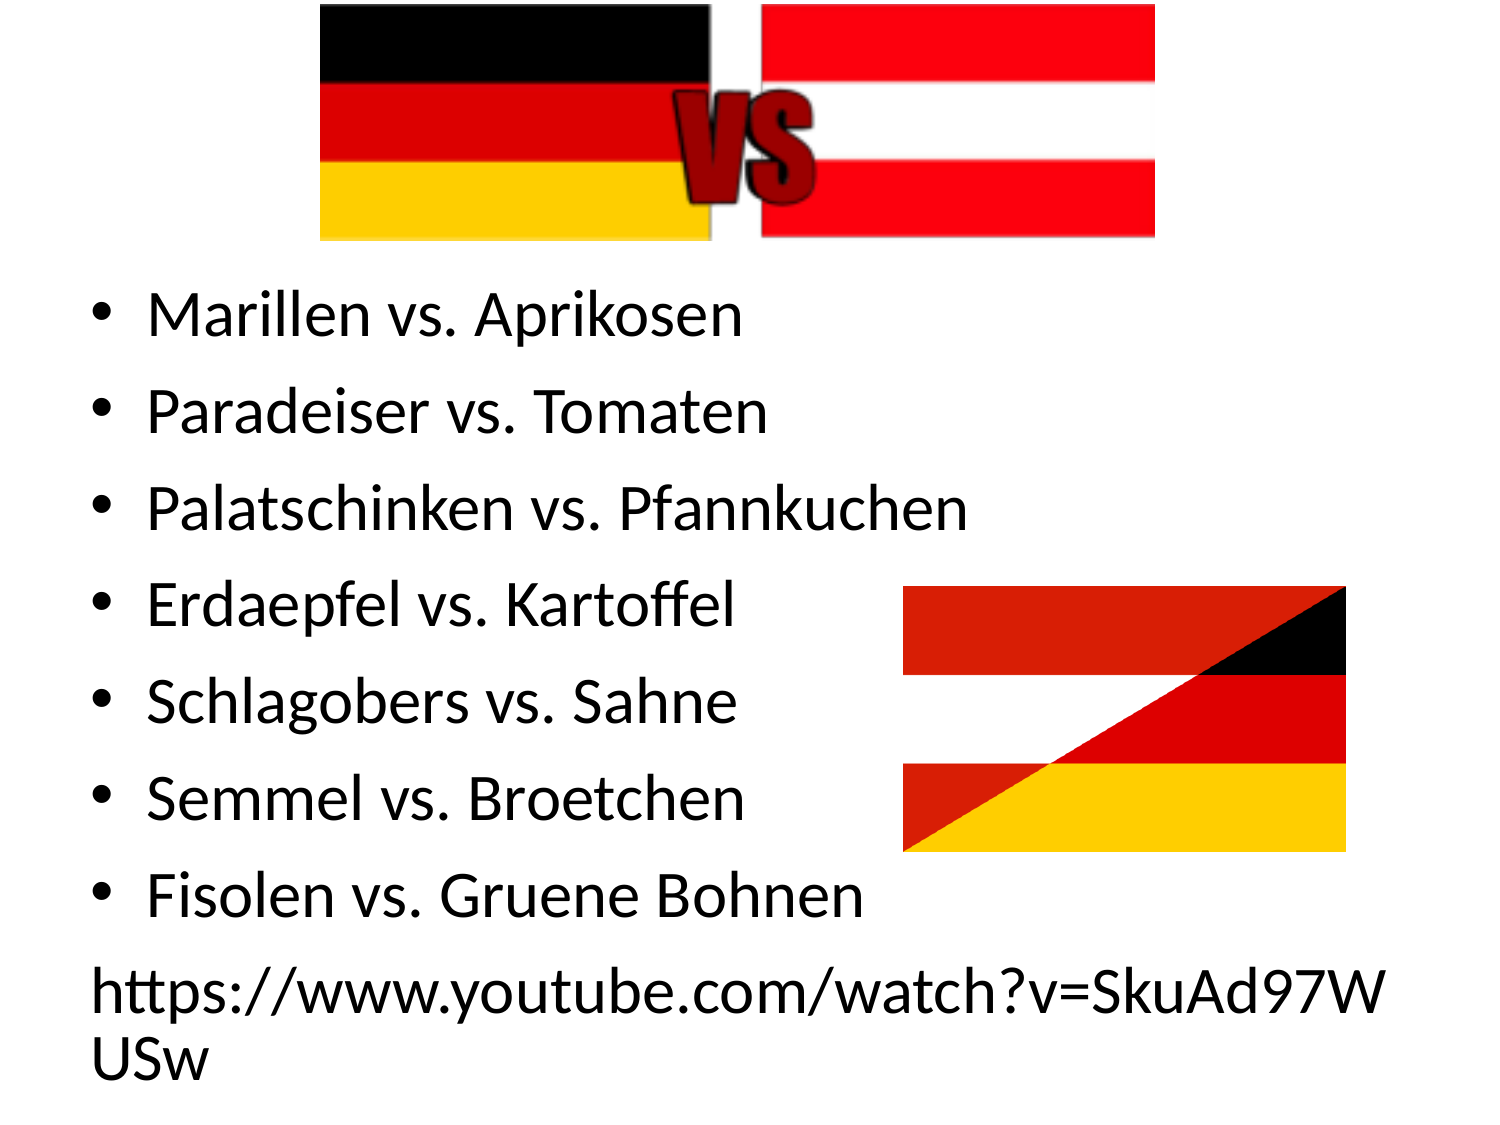

# Marillen vs. Aprikosen
Paradeiser vs. Tomaten
Palatschinken vs. Pfannkuchen
Erdaepfel vs. Kartoffel
Schlagobers vs. Sahne
Semmel vs. Broetchen
Fisolen vs. Gruene Bohnen
https://www.youtube.com/watch?v=SkuAd97WUSw